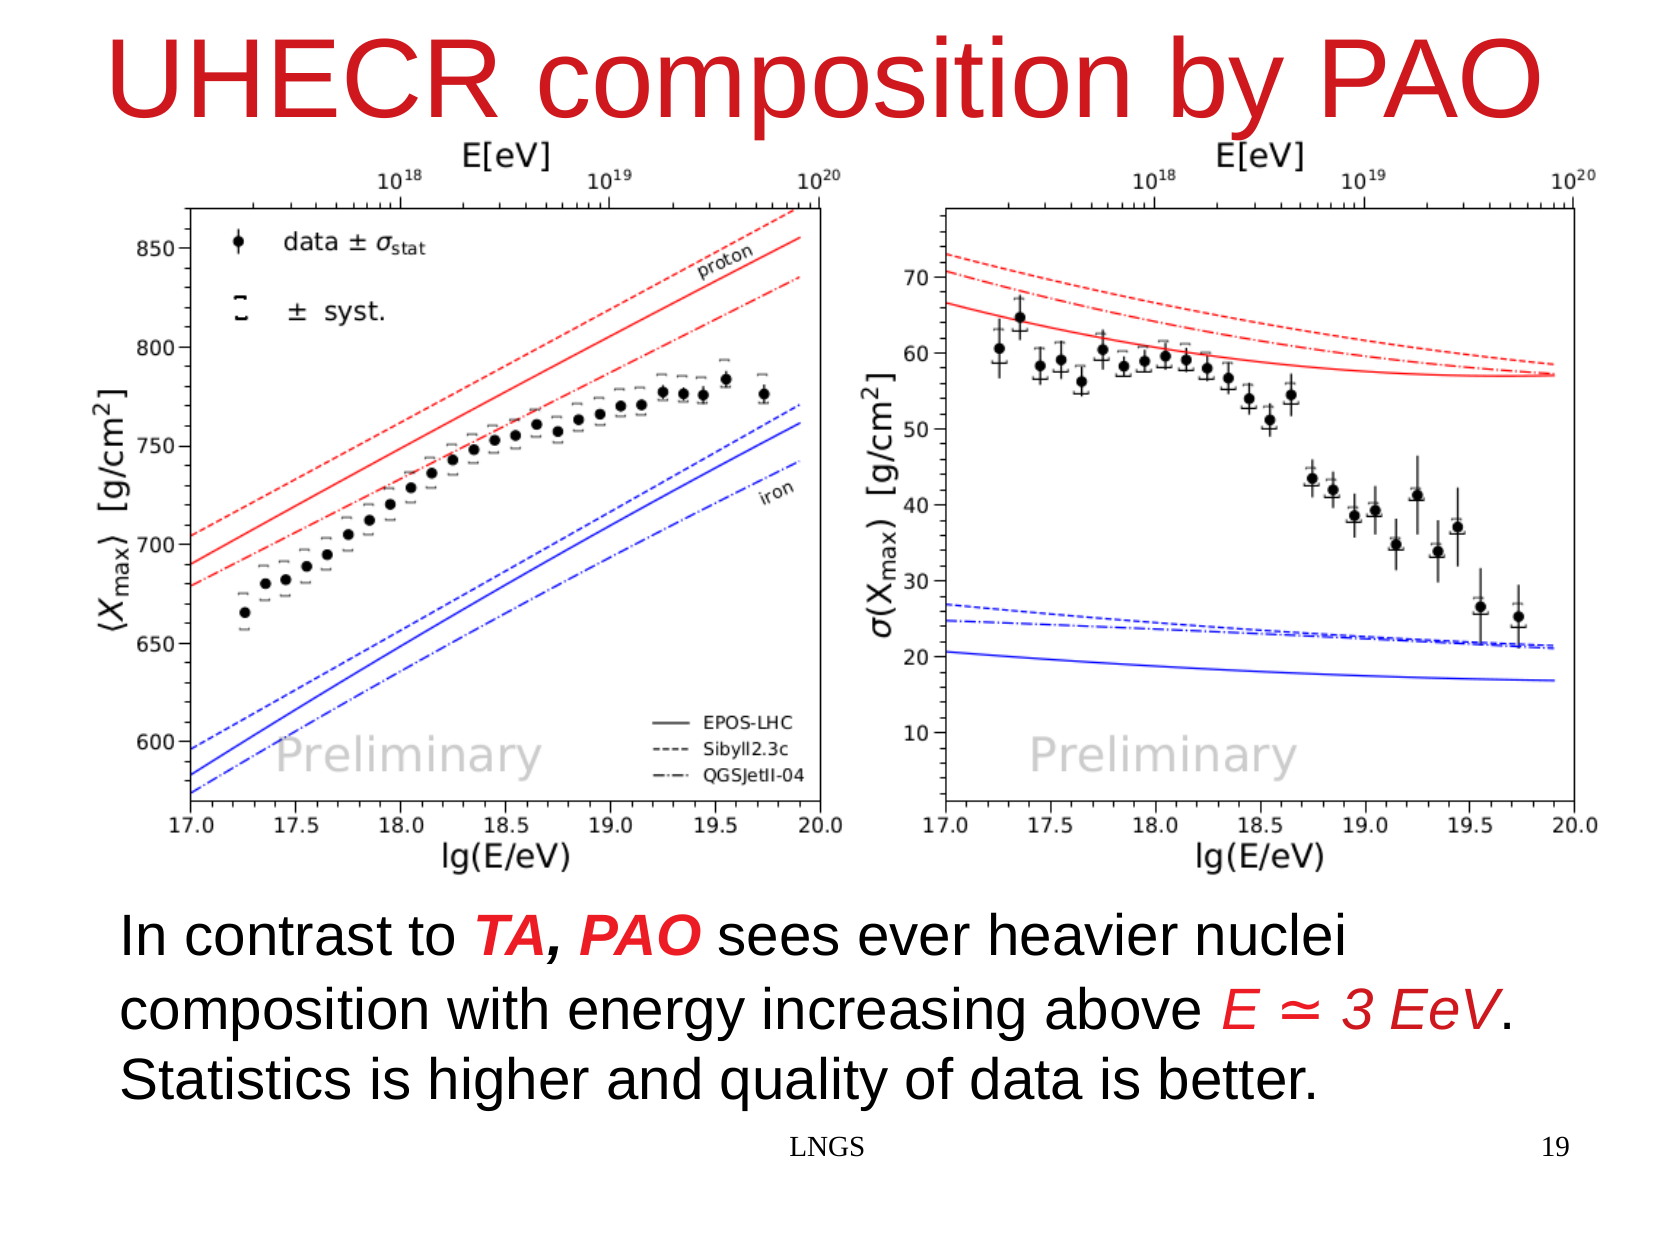

# UHECR composition by PAO
In contrast to TA, PAO sees ever heavier nuclei composition with energy increasing above E ≃ 3 EeV. Statistics is higher and quality of data is better.
LNGS
19